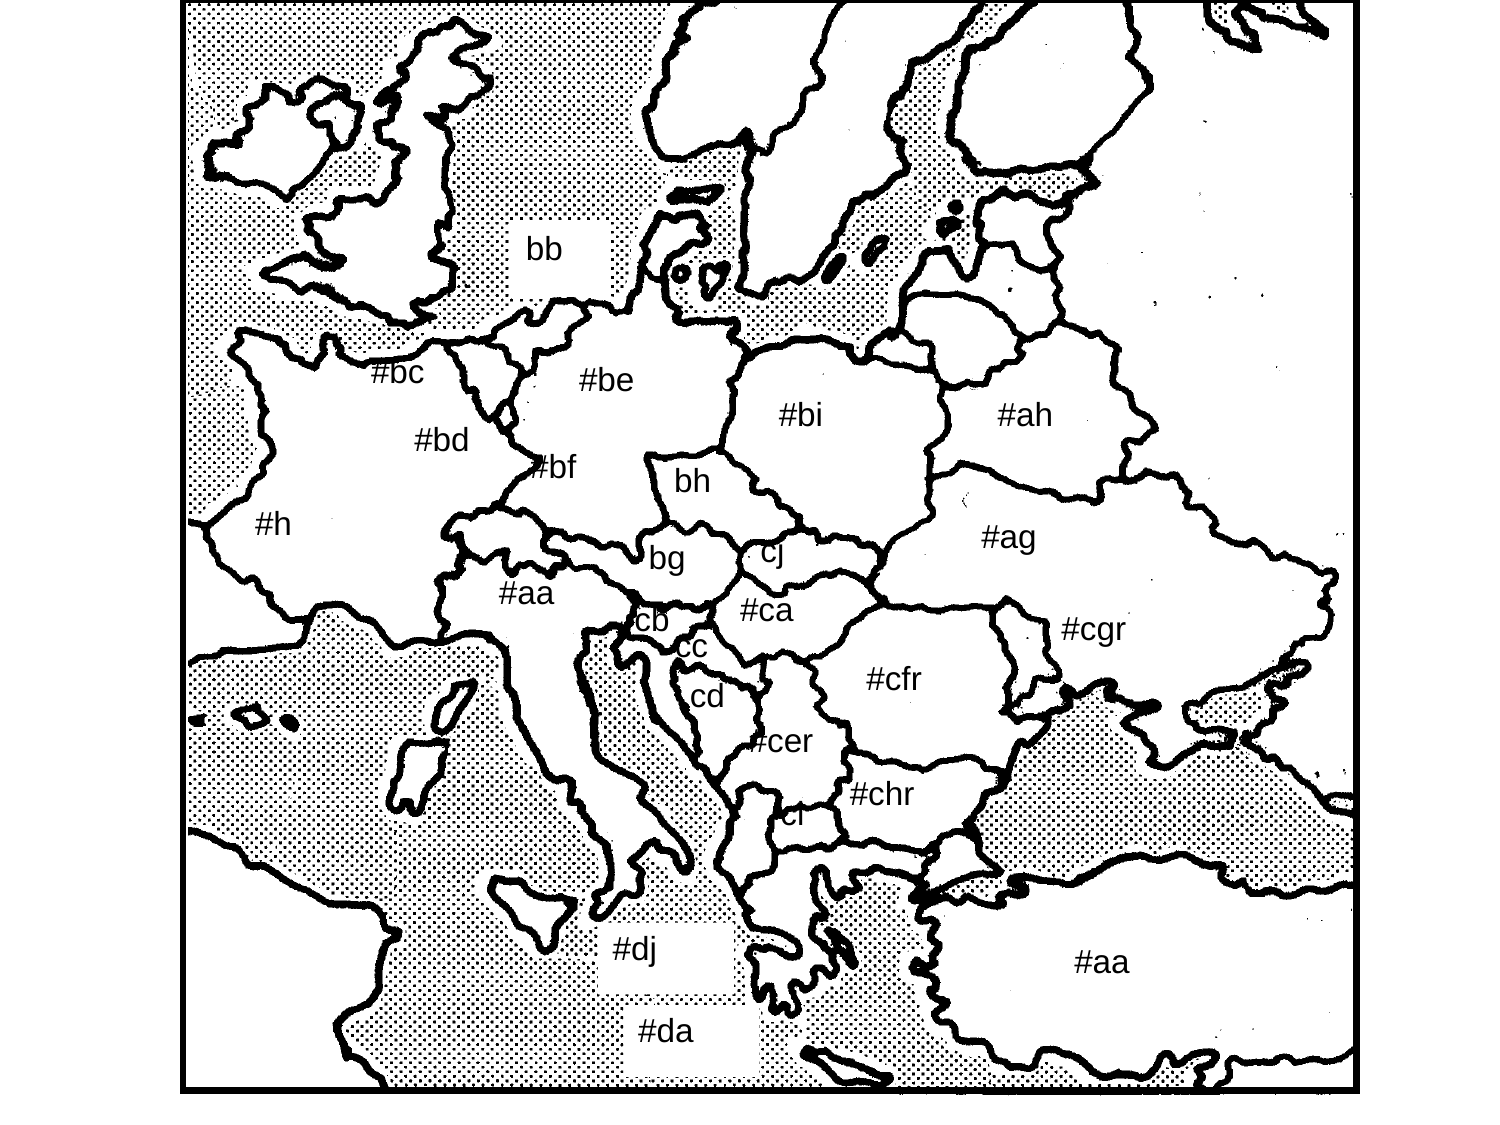

bb
#bc
#be
#bi
#ah
#bd
#bf
bh
#h
#ag
cj
bg
#aa
#ca
cb
#cgr
cc
#cfr
cd
#cer
#chr
ci
#dj
#aa
#da